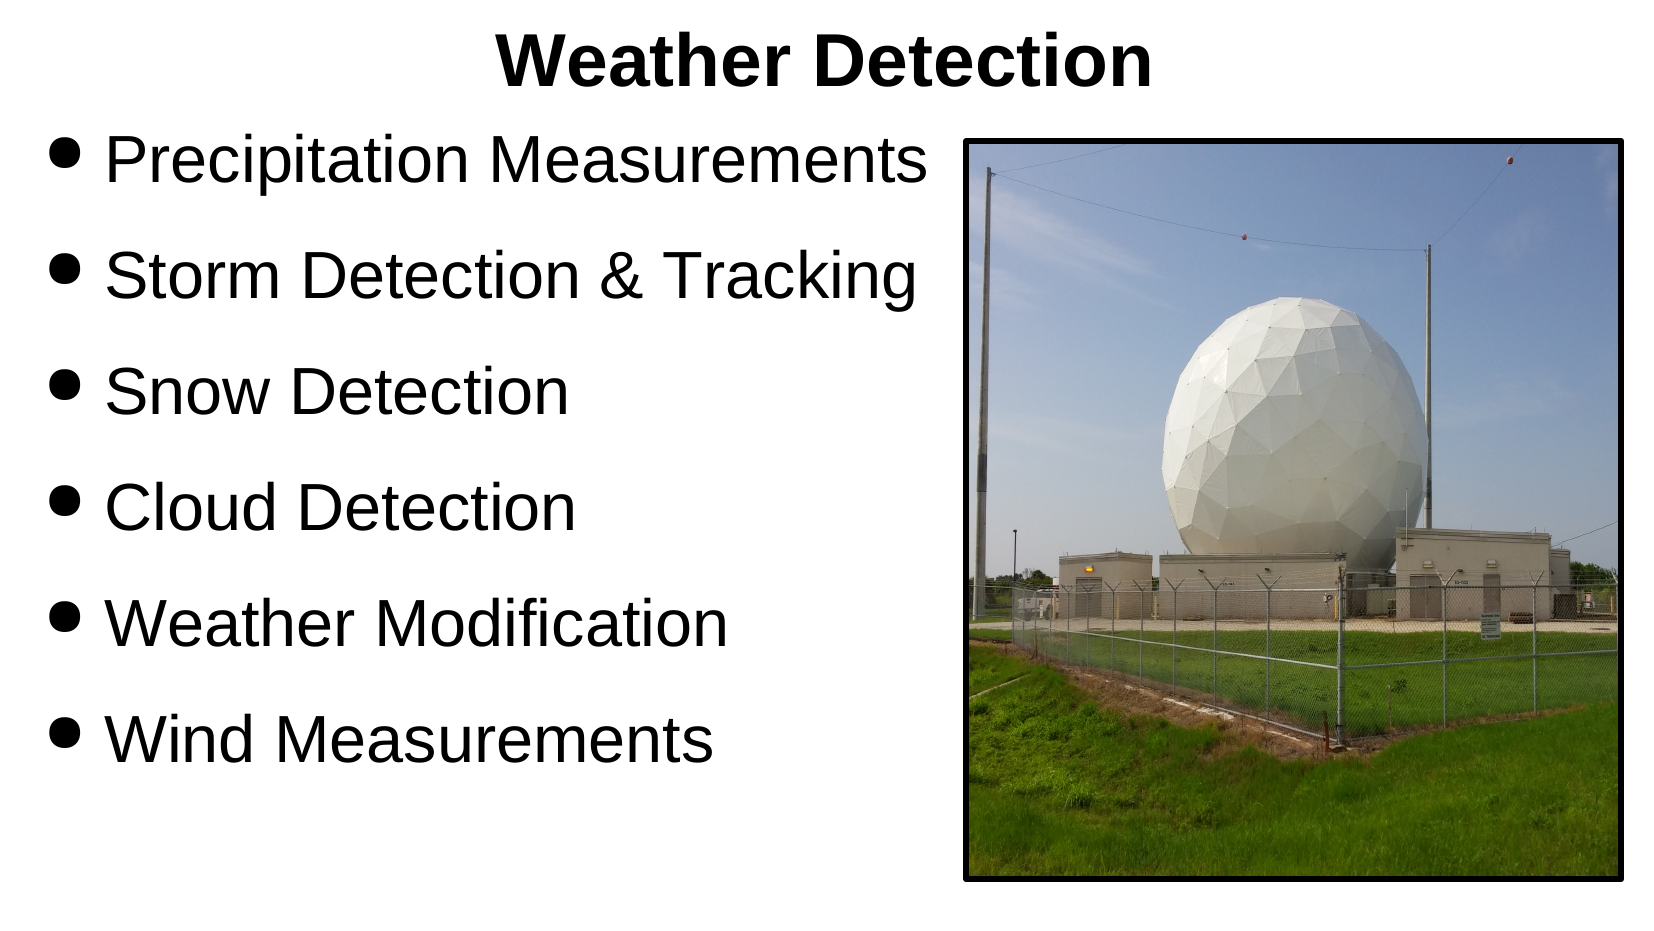

# Weather Detection
 Precipitation Measurements
 Storm Detection & Tracking
 Snow Detection
 Cloud Detection
 Weather Modification
 Wind Measurements